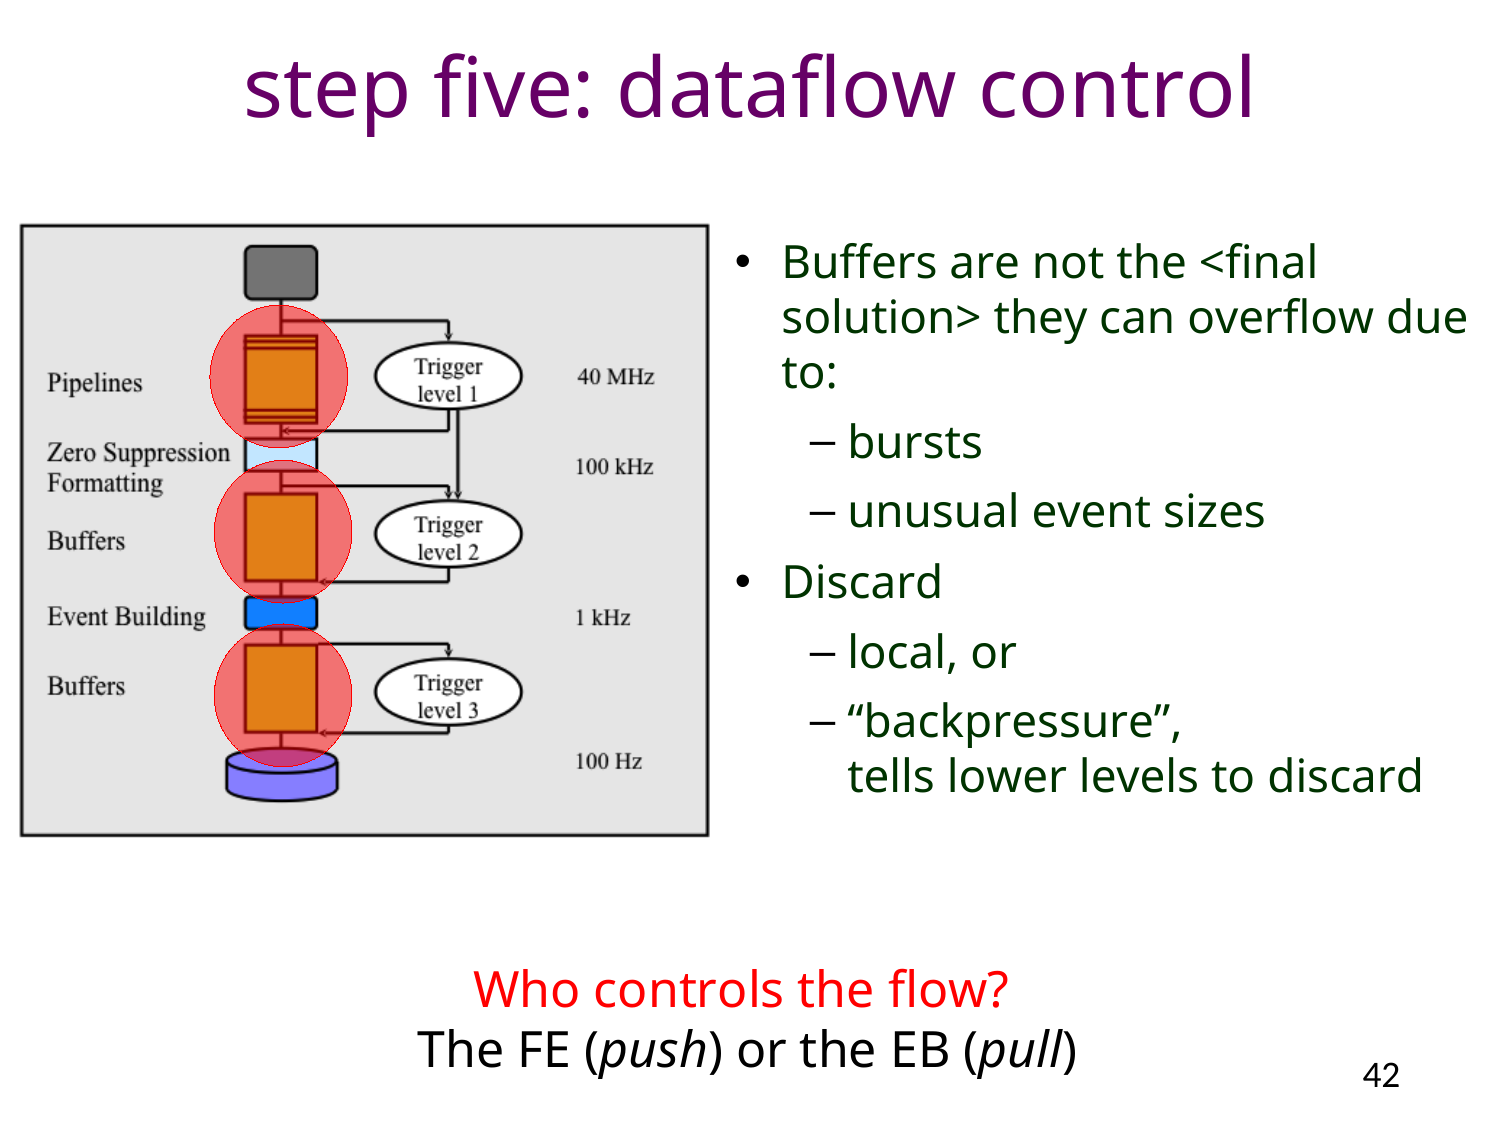

# step five: dataflow control
Buffers are not the <final solution> they can overflow due to:
bursts
unusual event sizes
Discard
local, or
“backpressure”,
tells lower levels to discard
Who controls the flow?
 The FE (push) or the EB (pull)
42